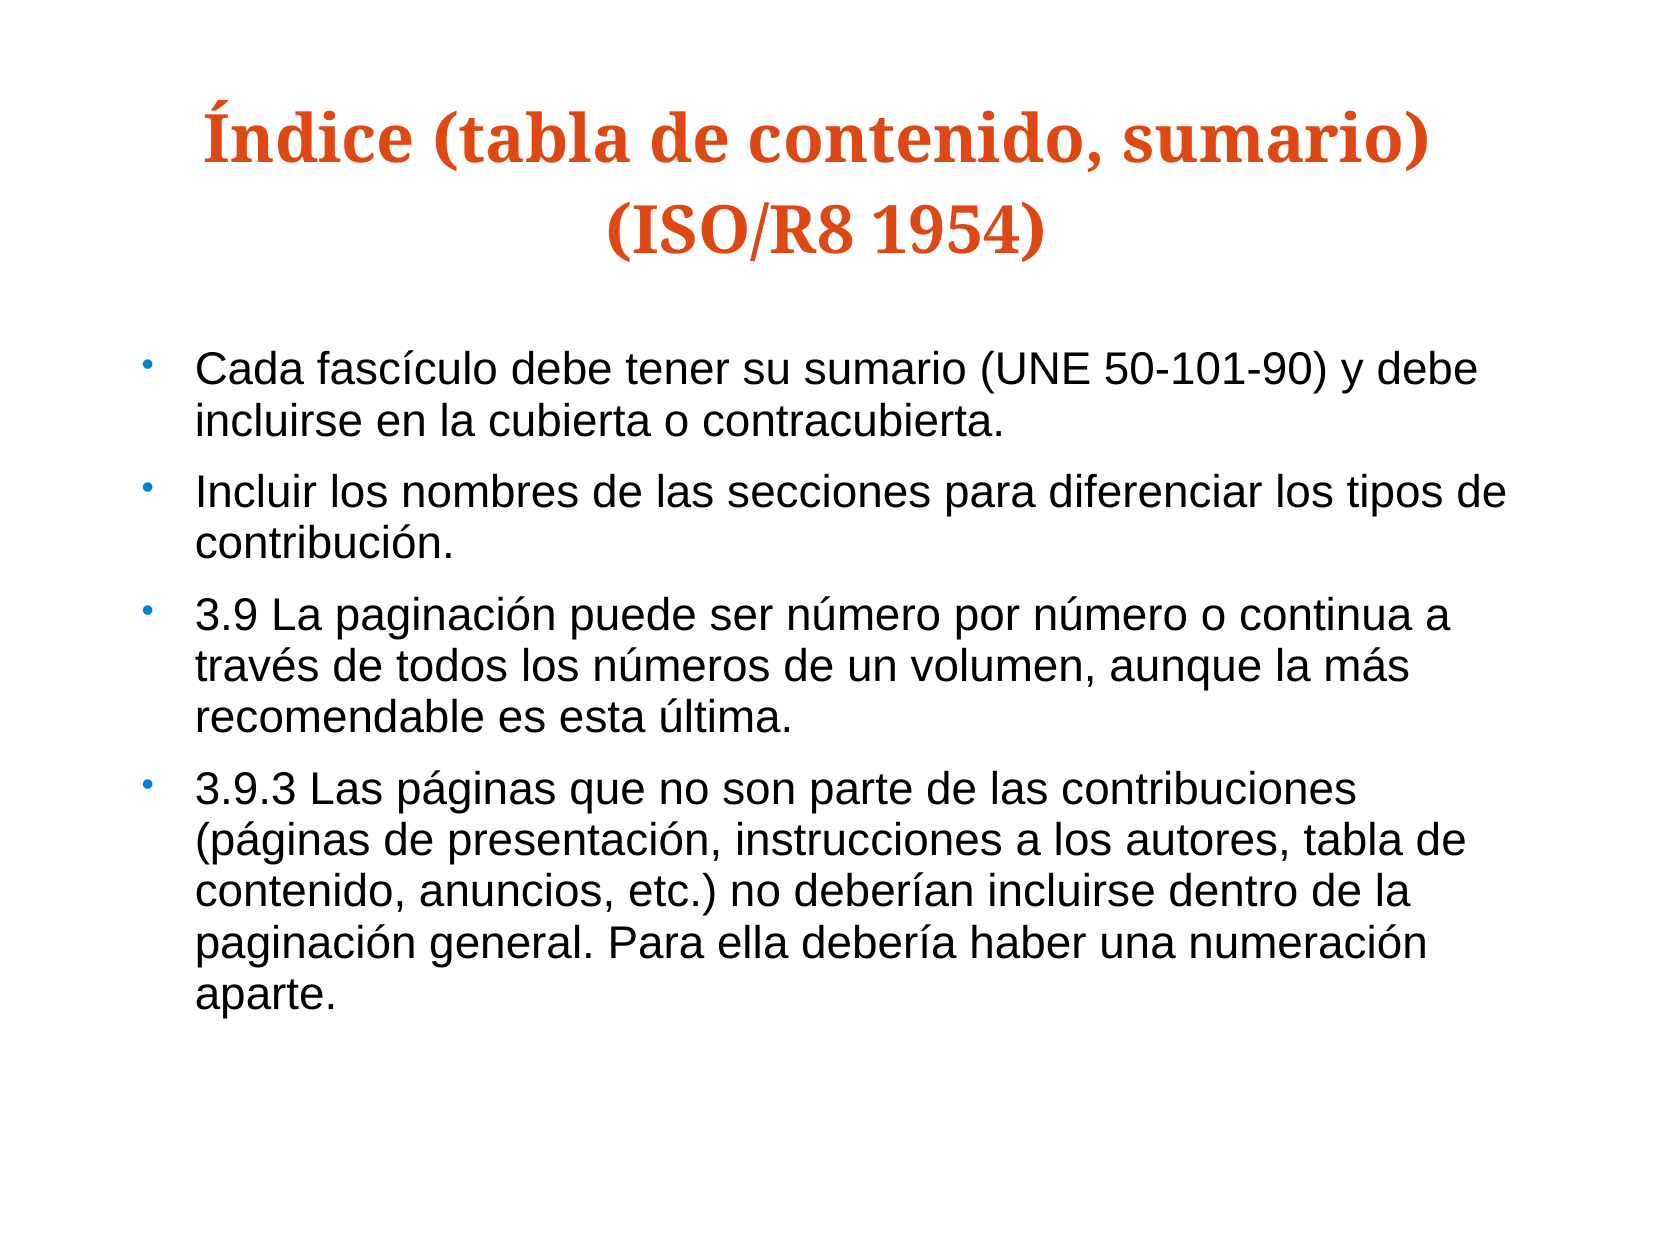

# Índice (tabla de contenido, sumario) (ISO/R8 1954)
Cada fascículo debe tener su sumario (UNE 50-101-90) y debe incluirse en la cubierta o contracubierta.
Incluir los nombres de las secciones para diferenciar los tipos de contribución.
3.9 La paginación puede ser número por número o continua a través de todos los números de un volumen, aunque la más recomendable es esta última.
3.9.3 Las páginas que no son parte de las contribuciones (páginas de presentación, instrucciones a los autores, tabla de contenido, anuncios, etc.) no deberían incluirse dentro de la paginación general. Para ella debería haber una numeración aparte.